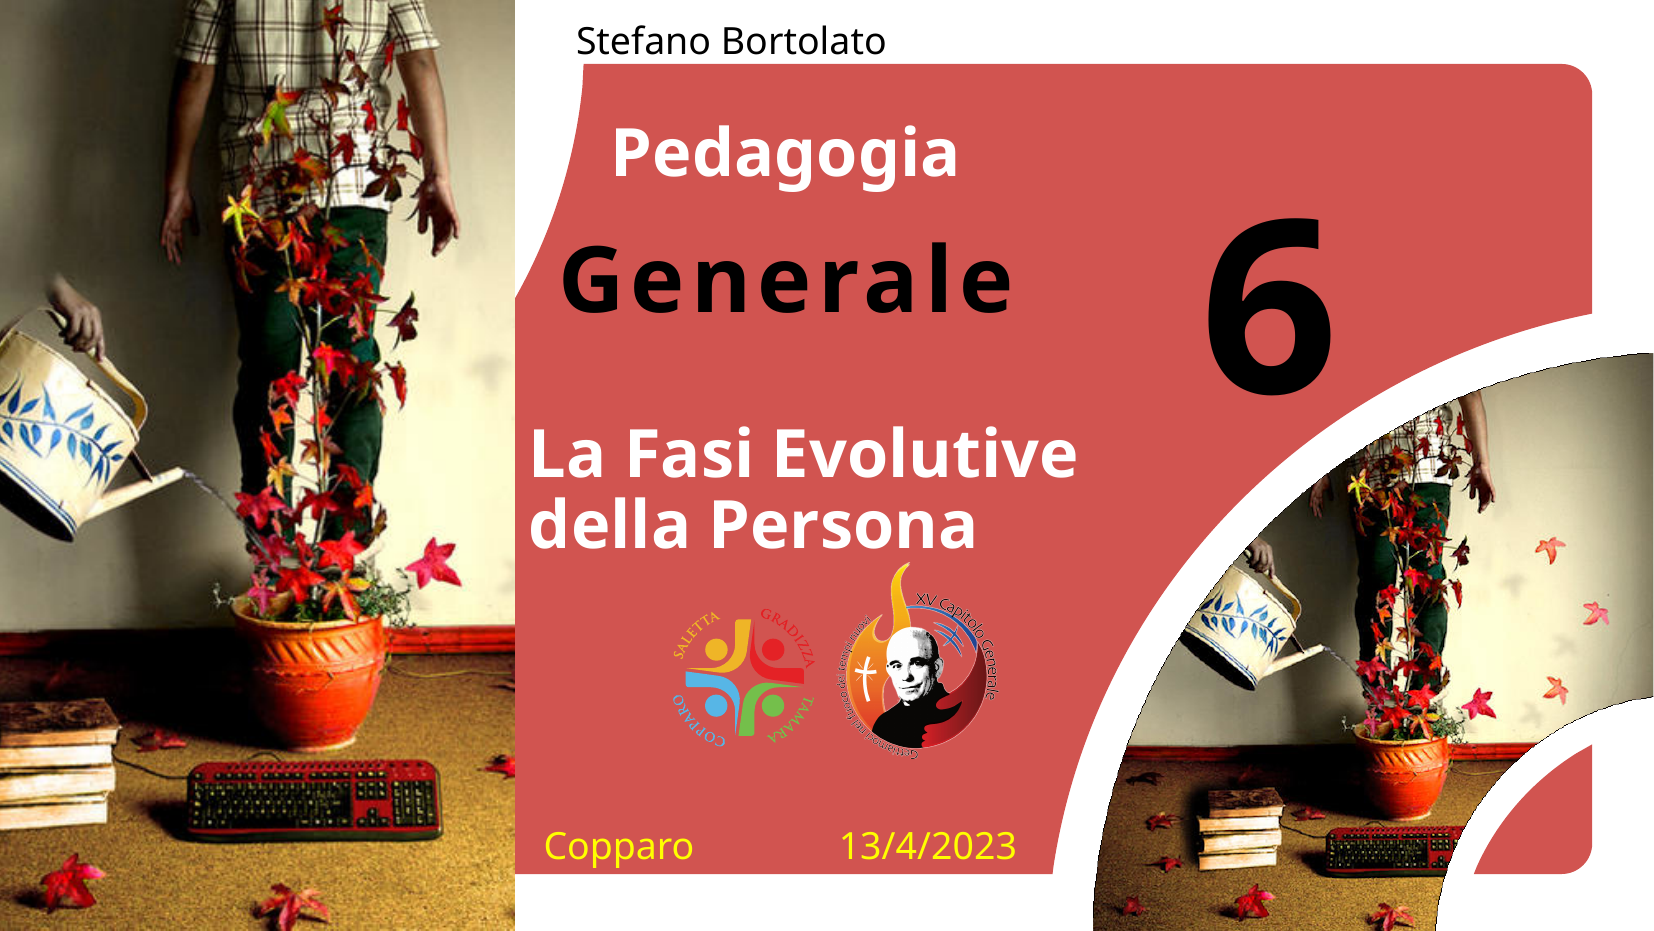

Stefano Bortolato
Pedagogia
Generale
6
La Fasi Evolutive
della Persona
Copparo		13/4/2023